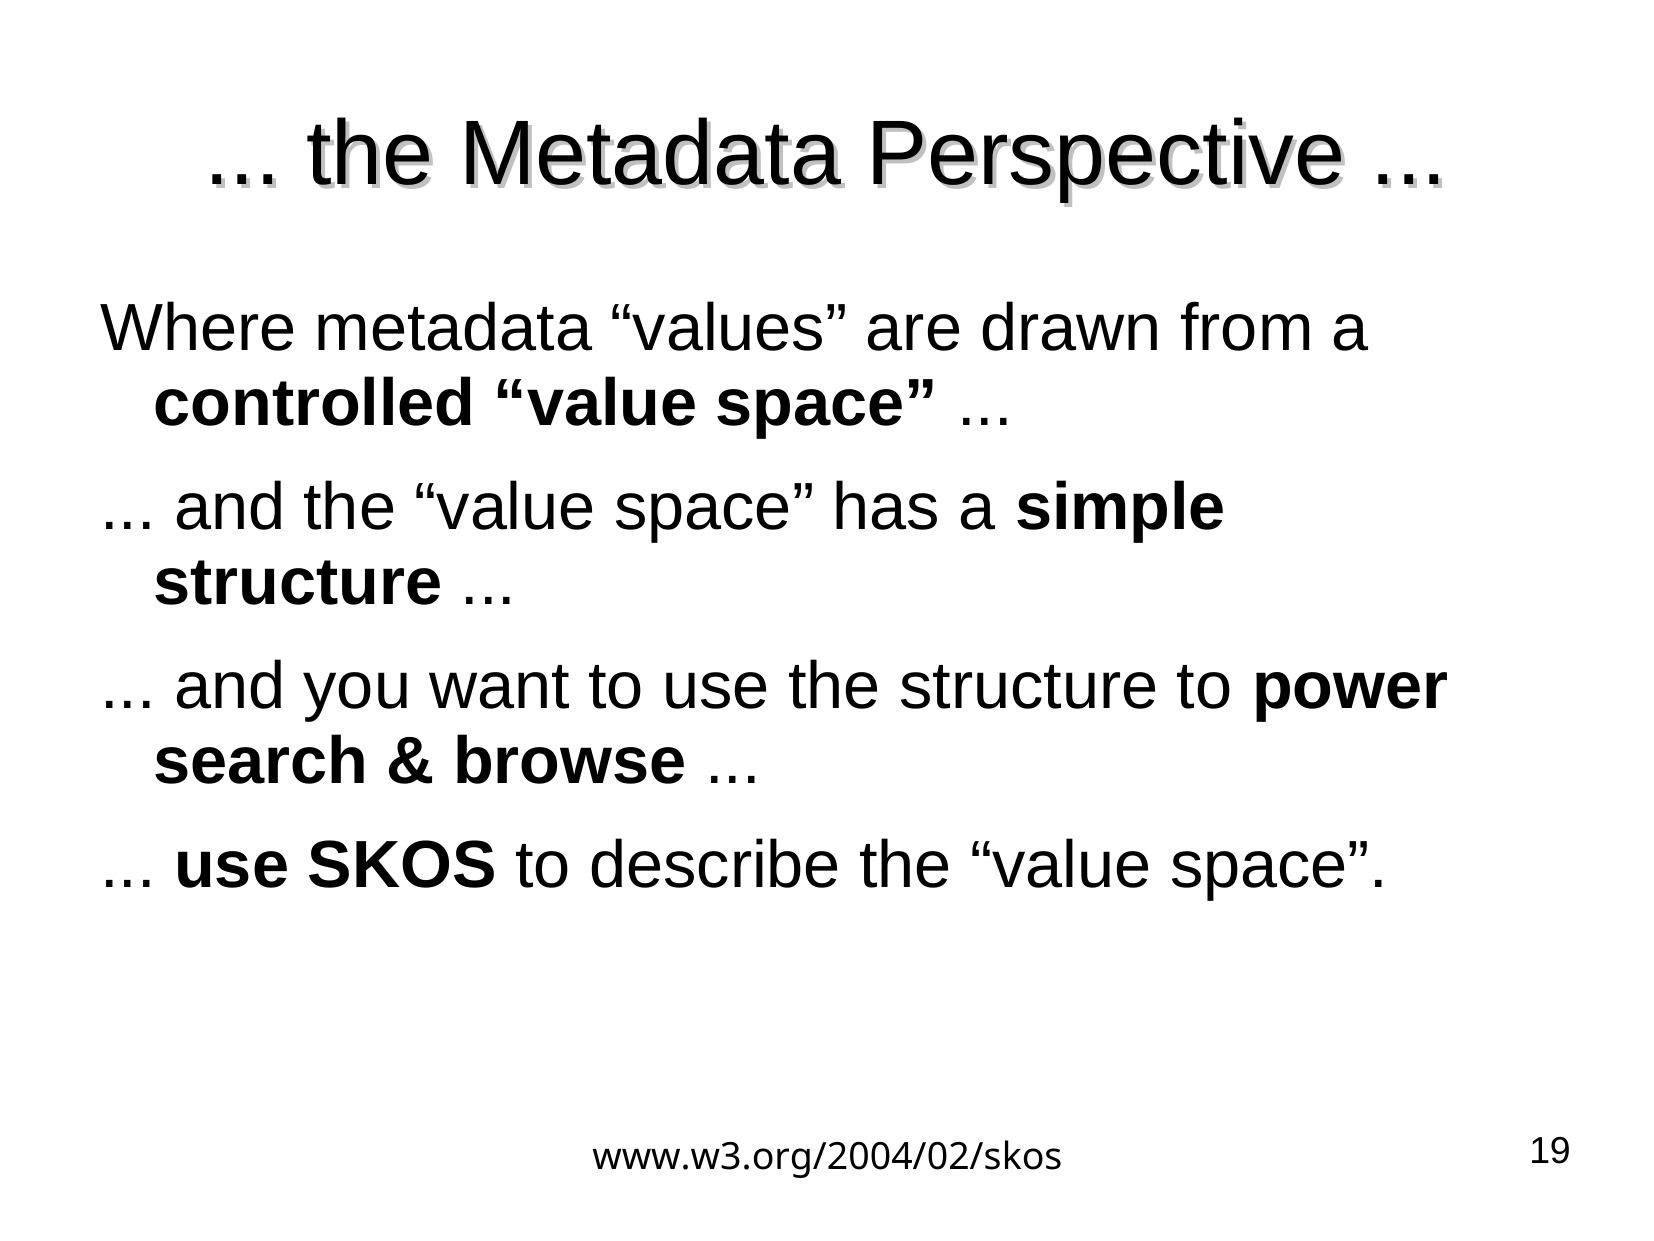

# ... the Metadata Perspective ...
Where metadata “values” are drawn from a controlled “value space” ...
... and the “value space” has a simple structure ...
... and you want to use the structure to power search & browse ...
... use SKOS to describe the “value space”.
www.w3.org/2004/02/skos
19